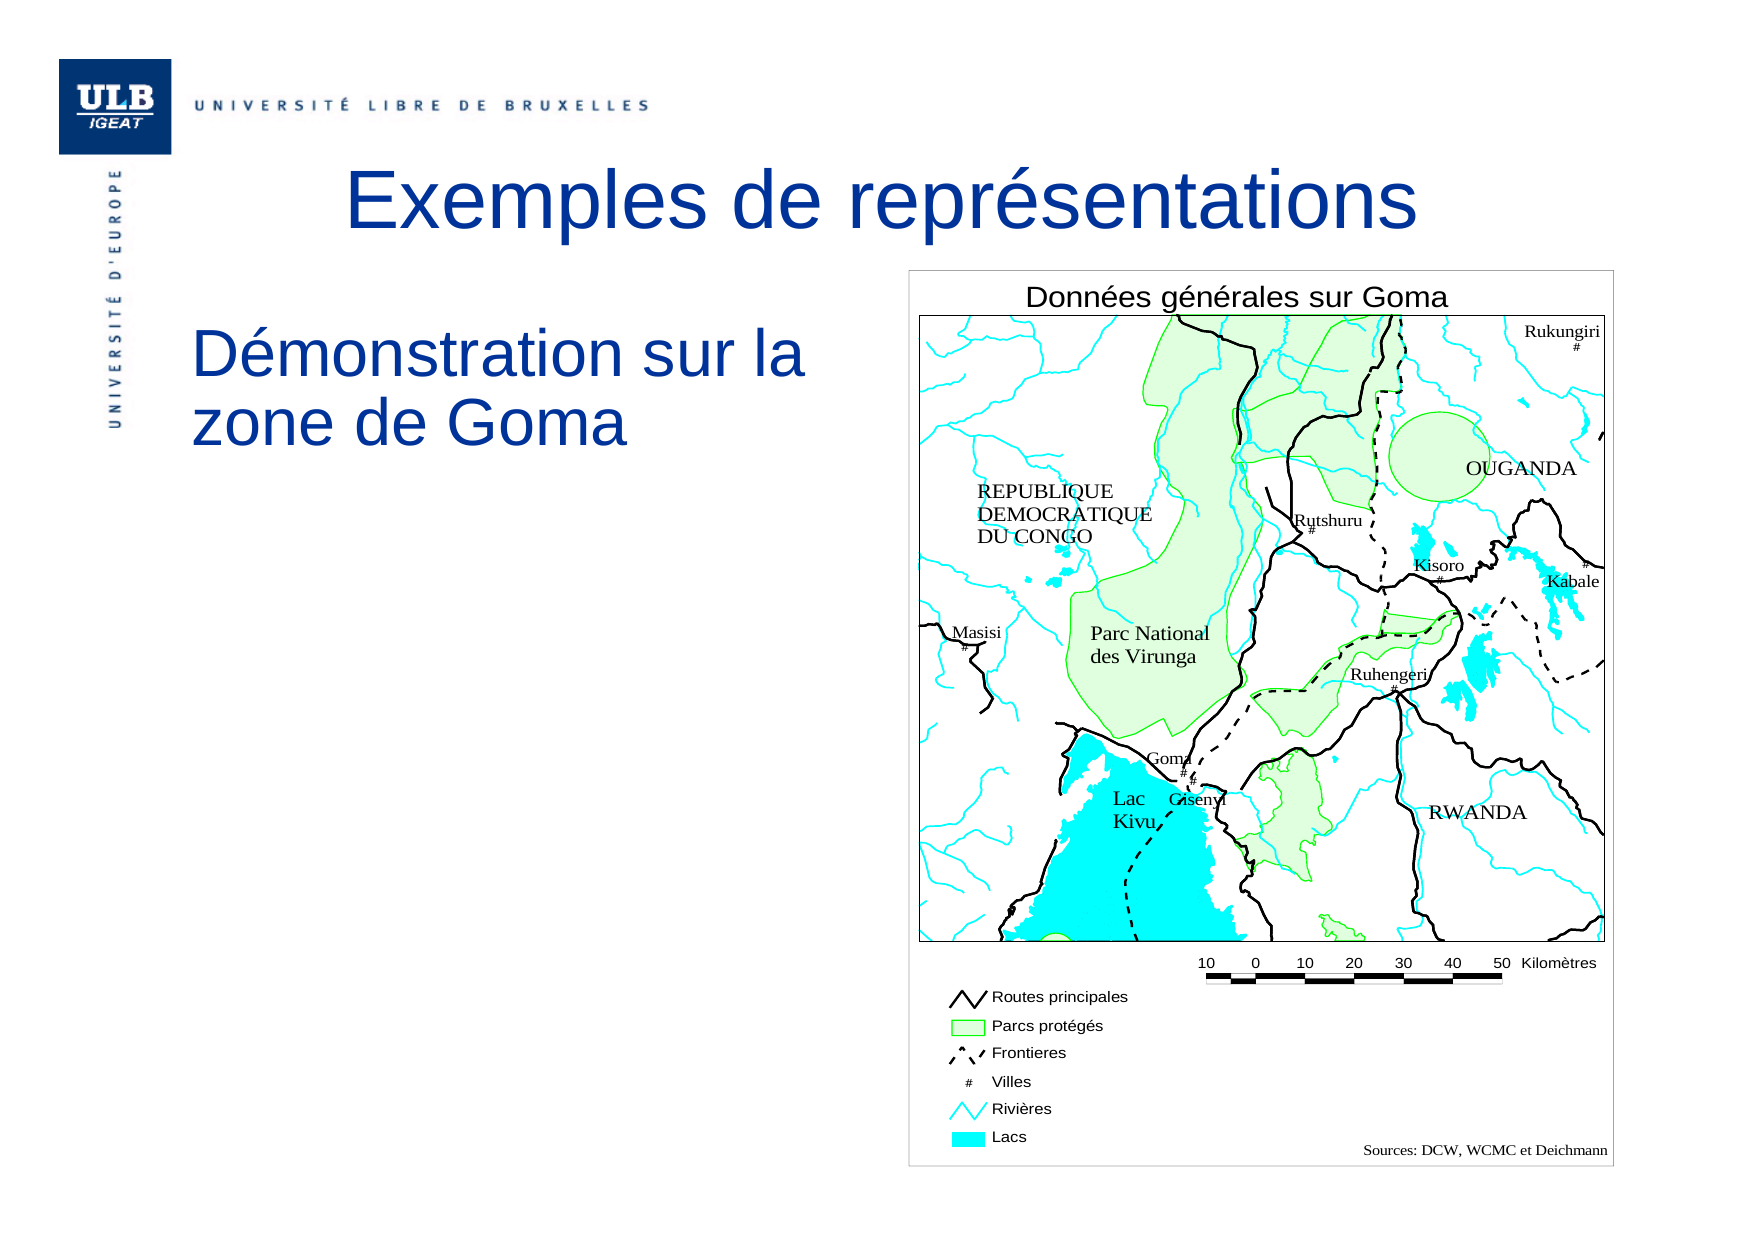

# Exemples de représentations
Démonstration sur la zone de Goma